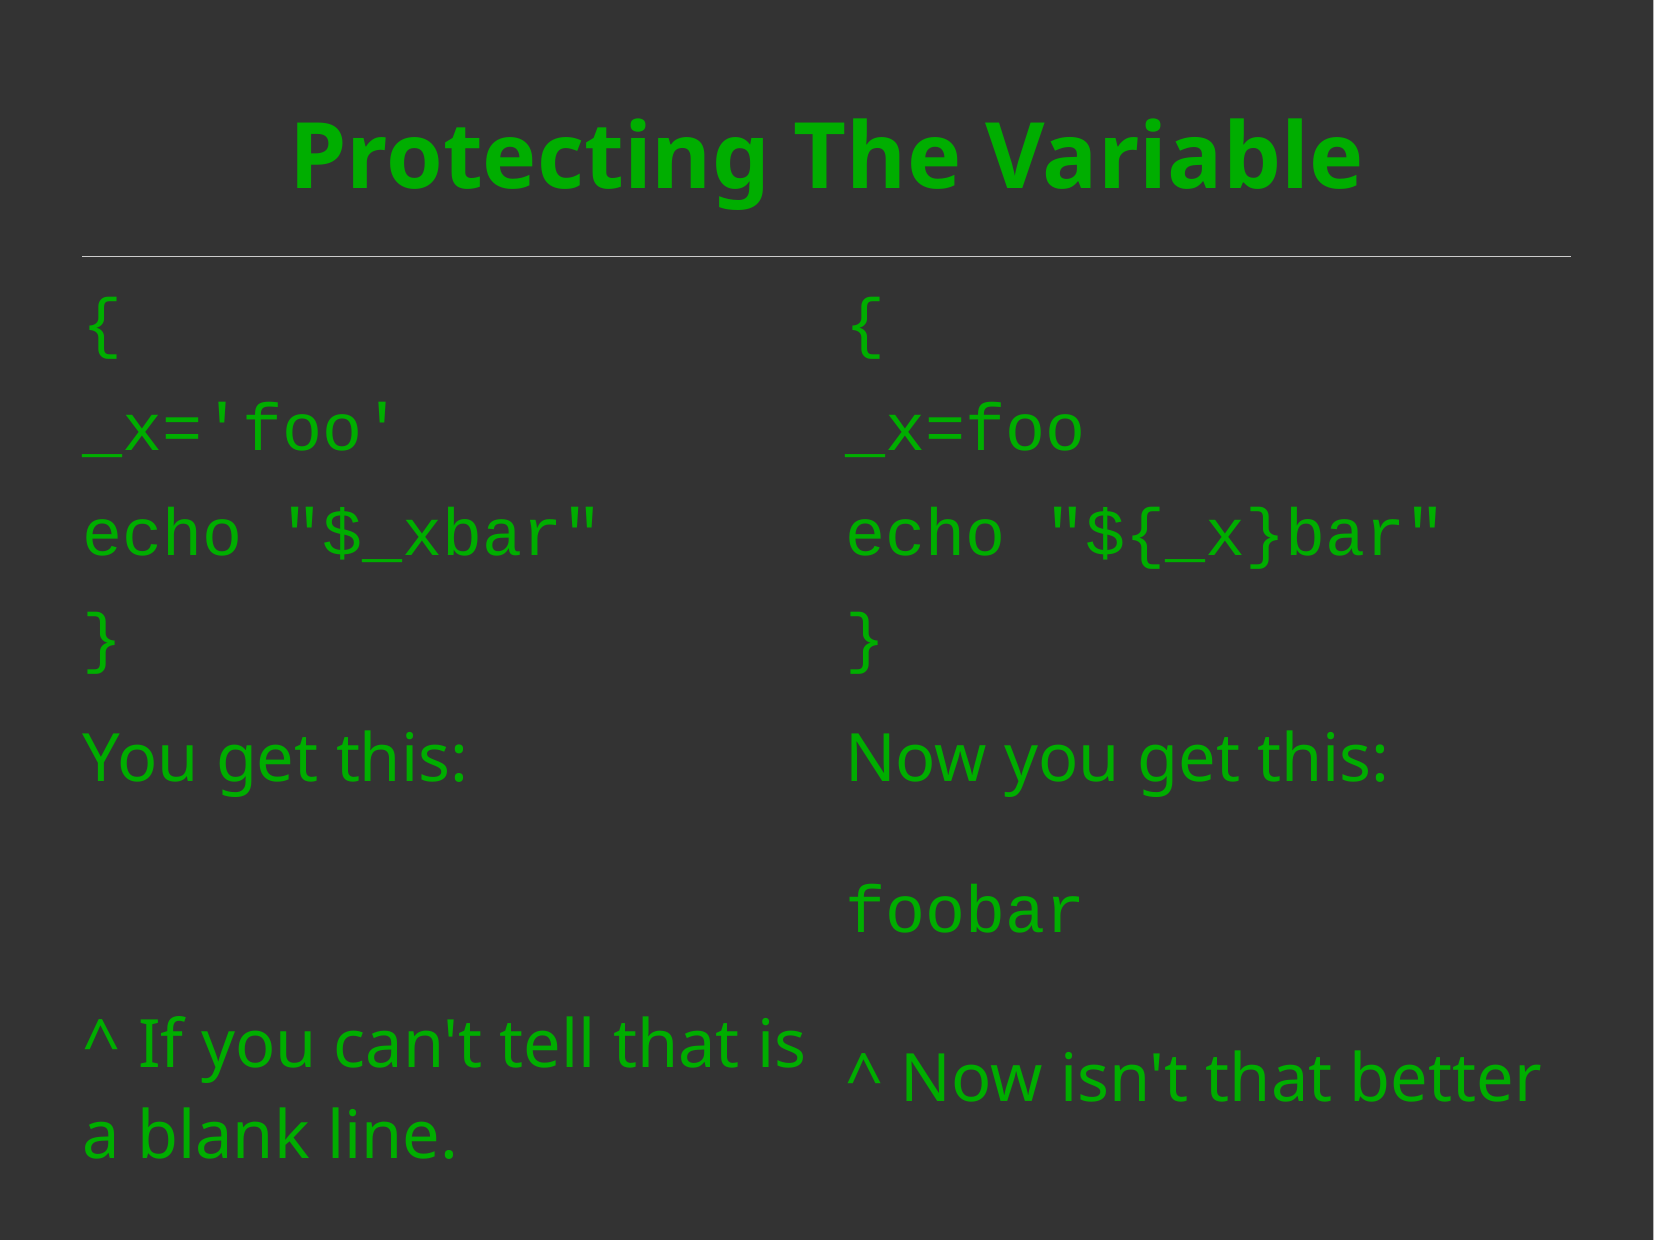

# Protecting The Variable
{
_x='foo'
echo "$_xbar"
}
You get this:
^ If you can't tell that is a blank line.
{
_x=foo
echo "${_x}bar"
}
Now you get this:
foobar
^ Now isn't that better